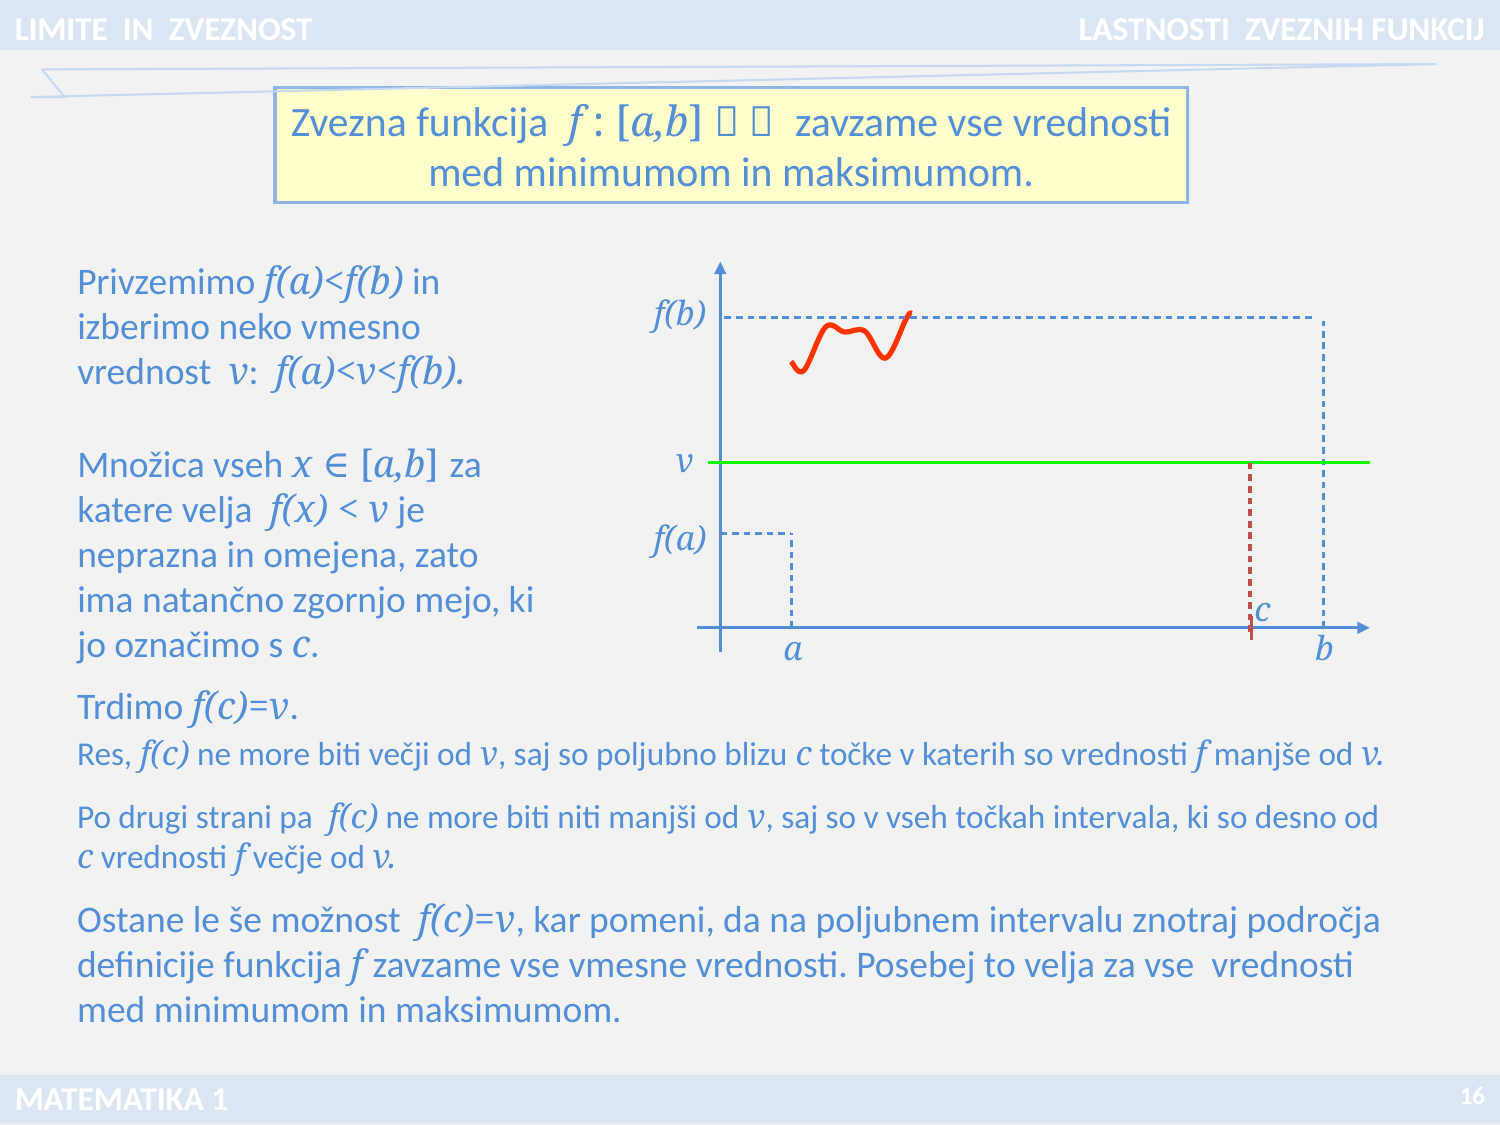

LIMITE IN ZVEZNOST
 LASTNOSTI ZVEZNIH FUNKCIJ
Zvezna funkcija f : [a,b]   zavzame vse vrednosti med minimumom in maksimumom.
Privzemimo f(a)<f(b) in izberimo neko vmesno vrednost v: f(a)<v<f(b).
f(b)
f(a)
a
b
v
Množica vseh x ∈ [a,b] za katere velja f(x) < v je neprazna in omejena, zato ima natančno zgornjo mejo, ki jo označimo s c.
c
Trdimo f(c)=v.
Res, f(c) ne more biti večji od v, saj so poljubno blizu c točke v katerih so vrednosti f manjše od v.
Po drugi strani pa f(c) ne more biti niti manjši od v, saj so v vseh točkah intervala, ki so desno od c vrednosti f večje od v.
Ostane le še možnost f(c)=v, kar pomeni, da na poljubnem intervalu znotraj področja definicije funkcija f zavzame vse vmesne vrednosti. Posebej to velja za vse vrednosti med minimumom in maksimumom.
MATEMATIKA 1